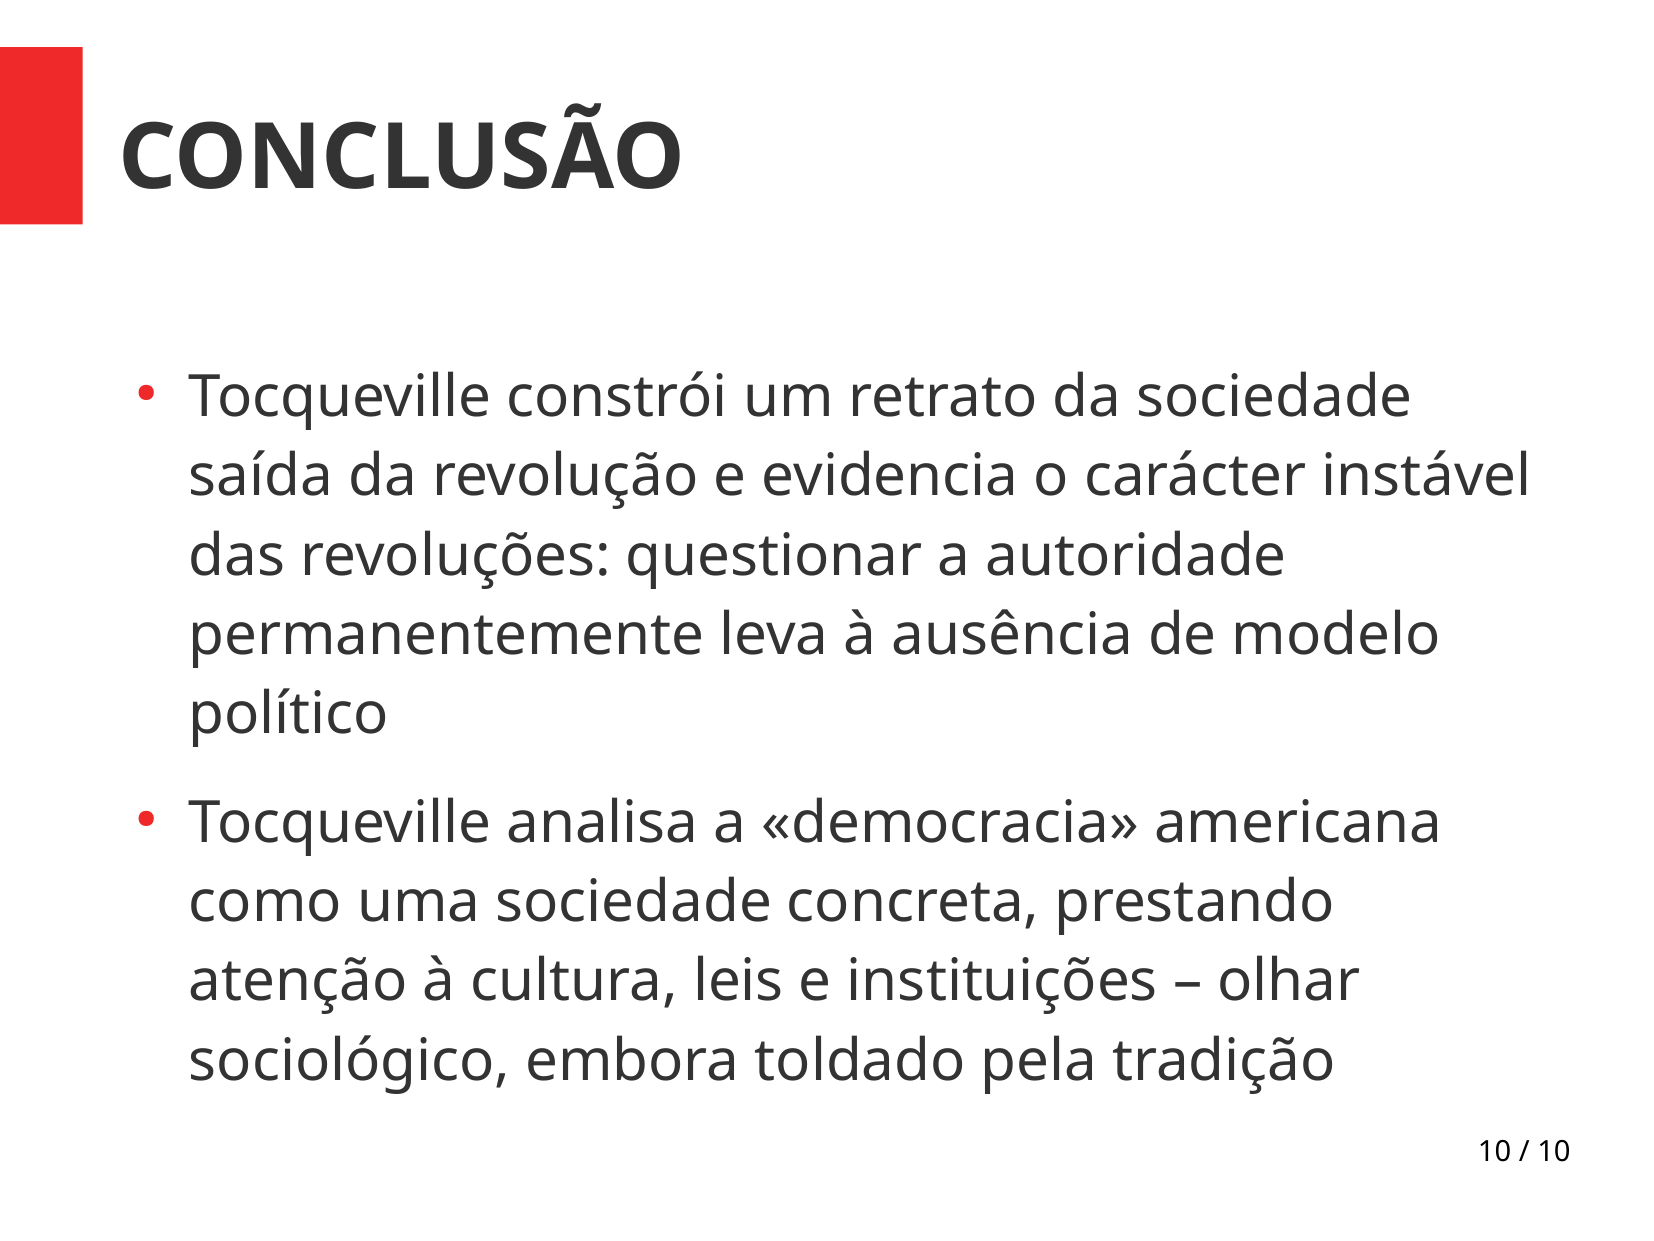

# CONCLUSÃO
Tocqueville constrói um retrato da sociedade saída da revolução e evidencia o carácter instável das revoluções: questionar a autoridade permanentemente leva à ausência de modelo político
Tocqueville analisa a «democracia» americana como uma sociedade concreta, prestando atenção à cultura, leis e instituições – olhar sociológico, embora toldado pela tradição
10